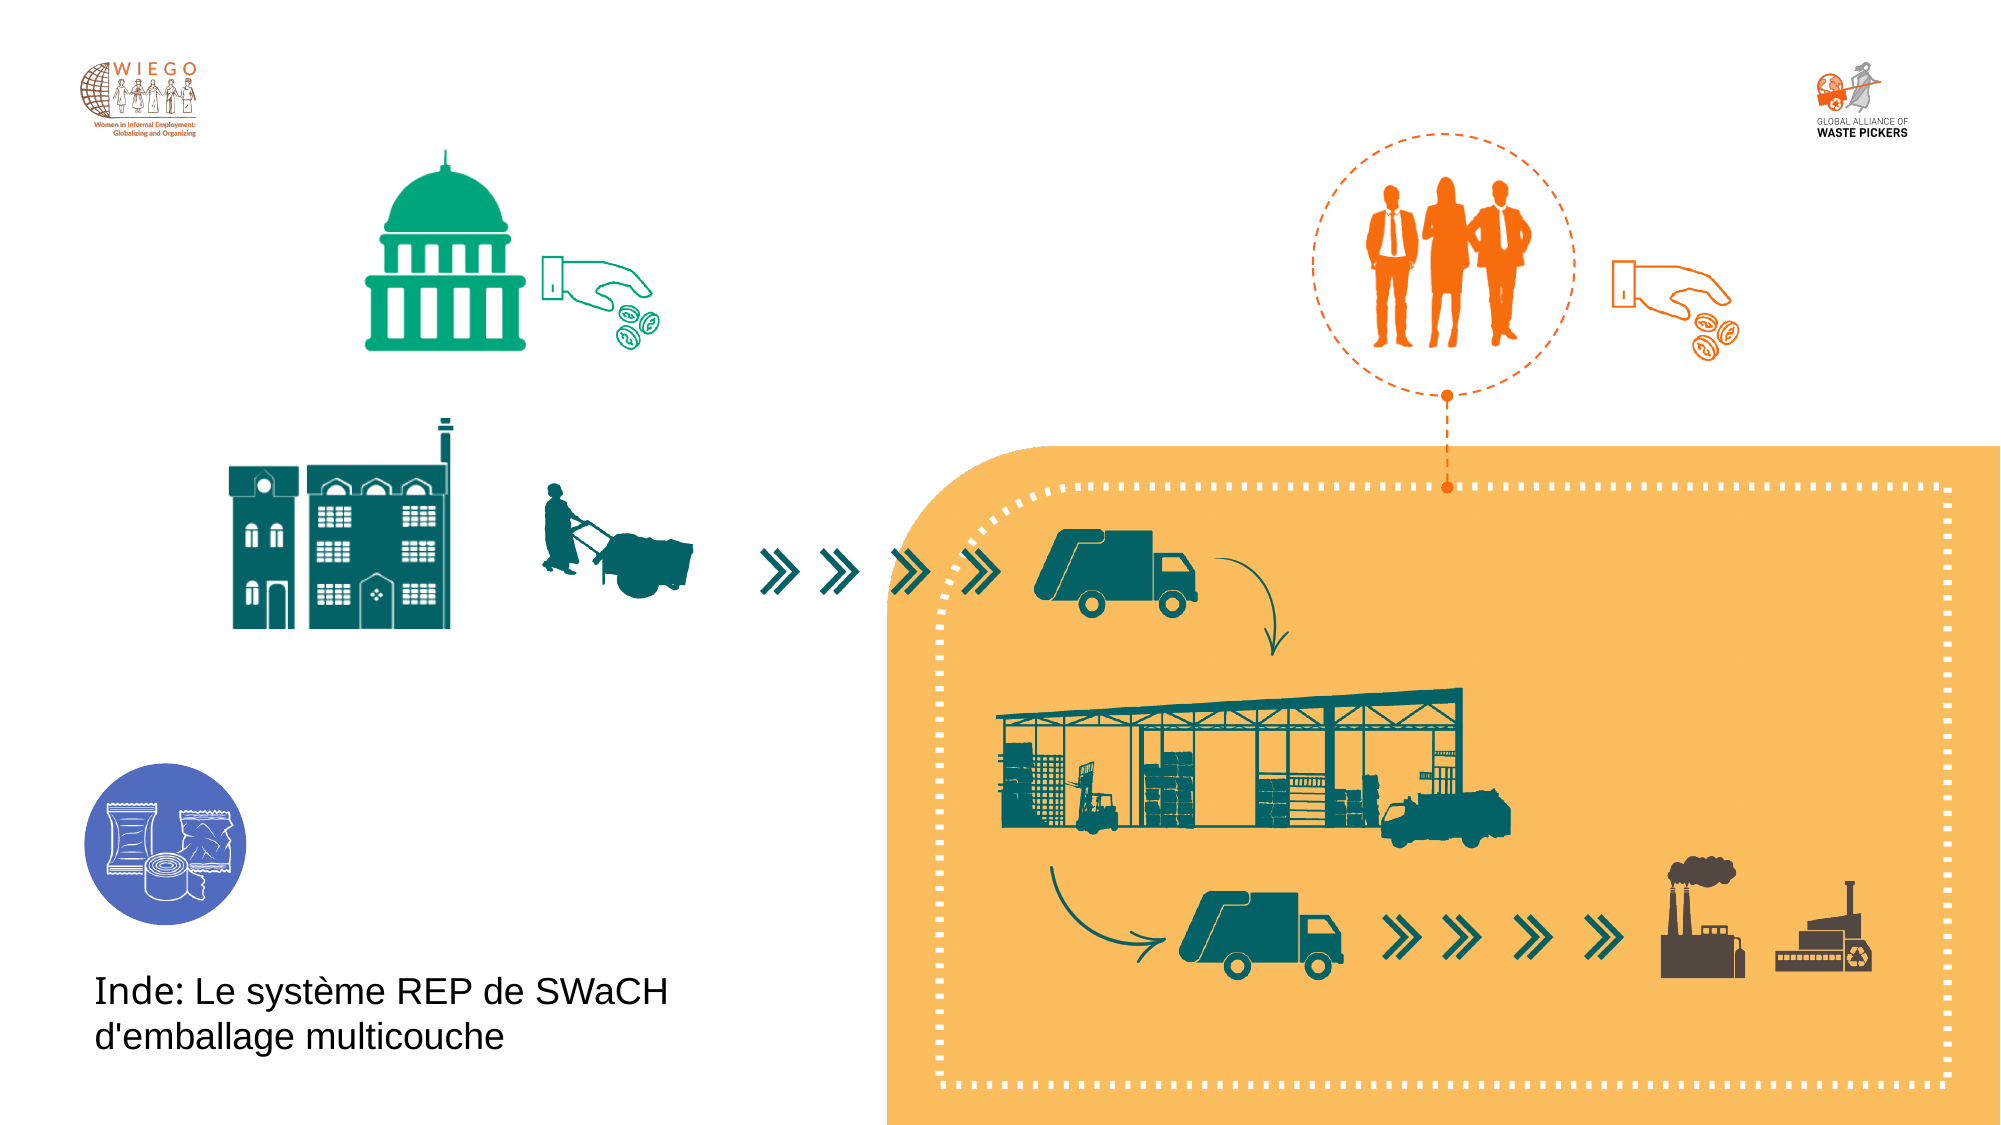

Inde: Le système REP de SWaCH d'emballage multicouche